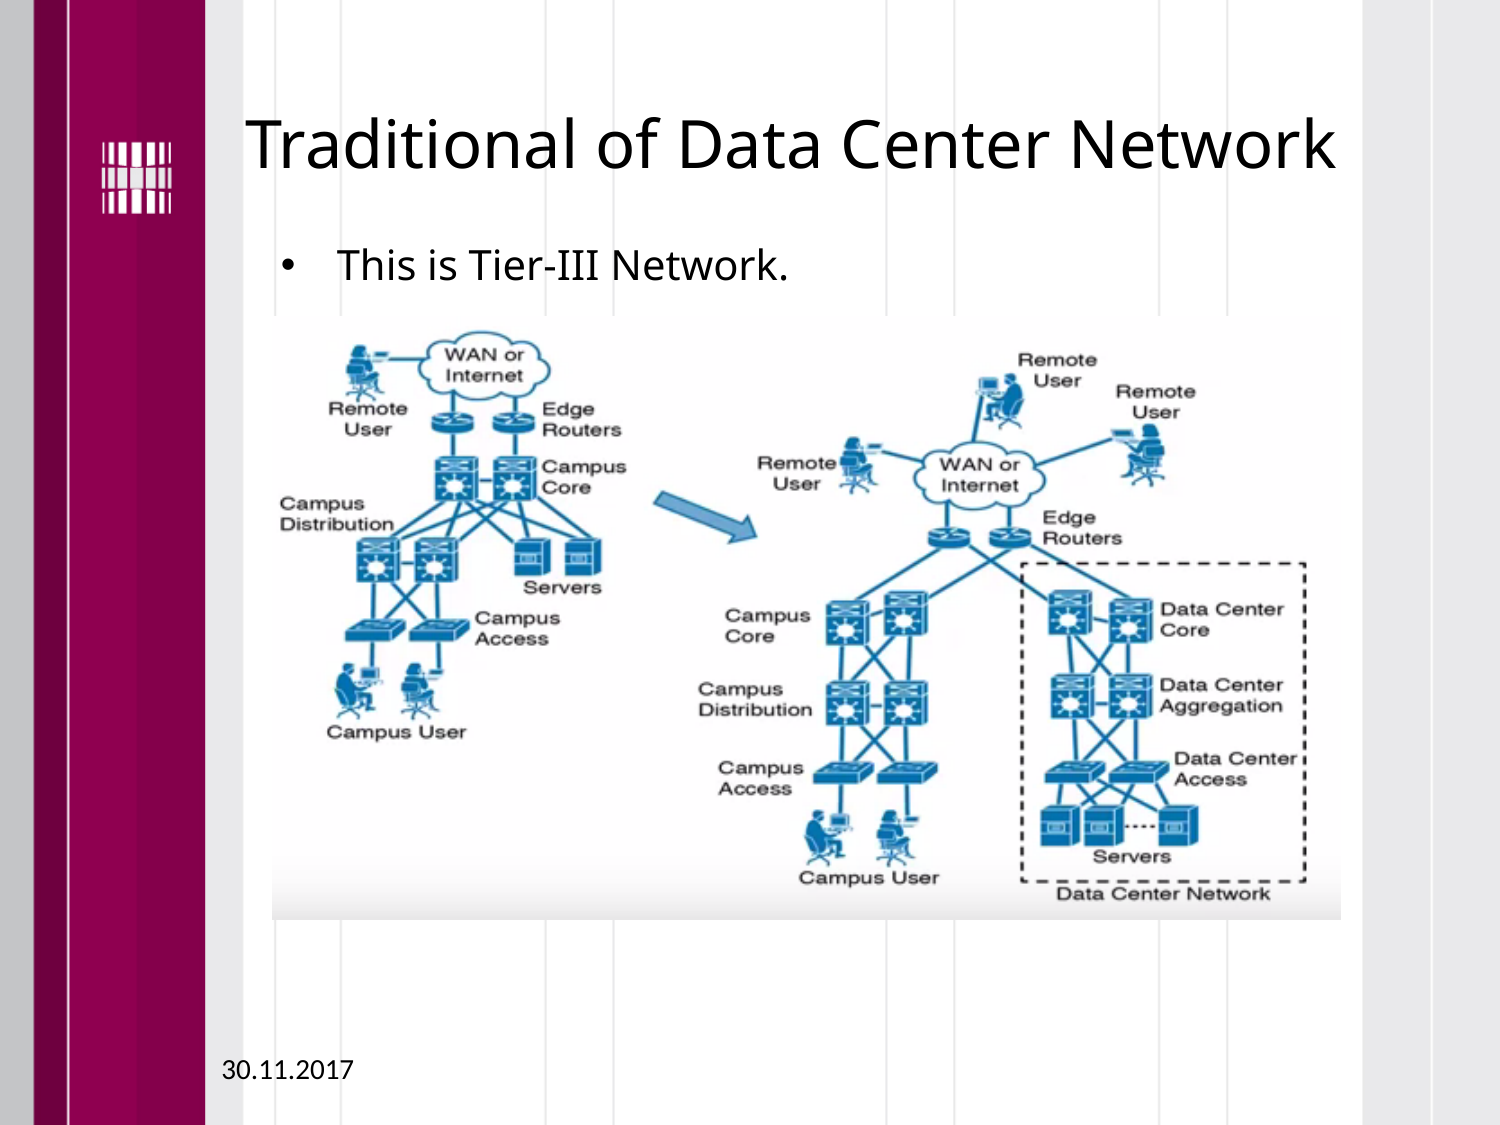

# Traditional of Data Center Network
This is Tier-III Network.
30.11.2017